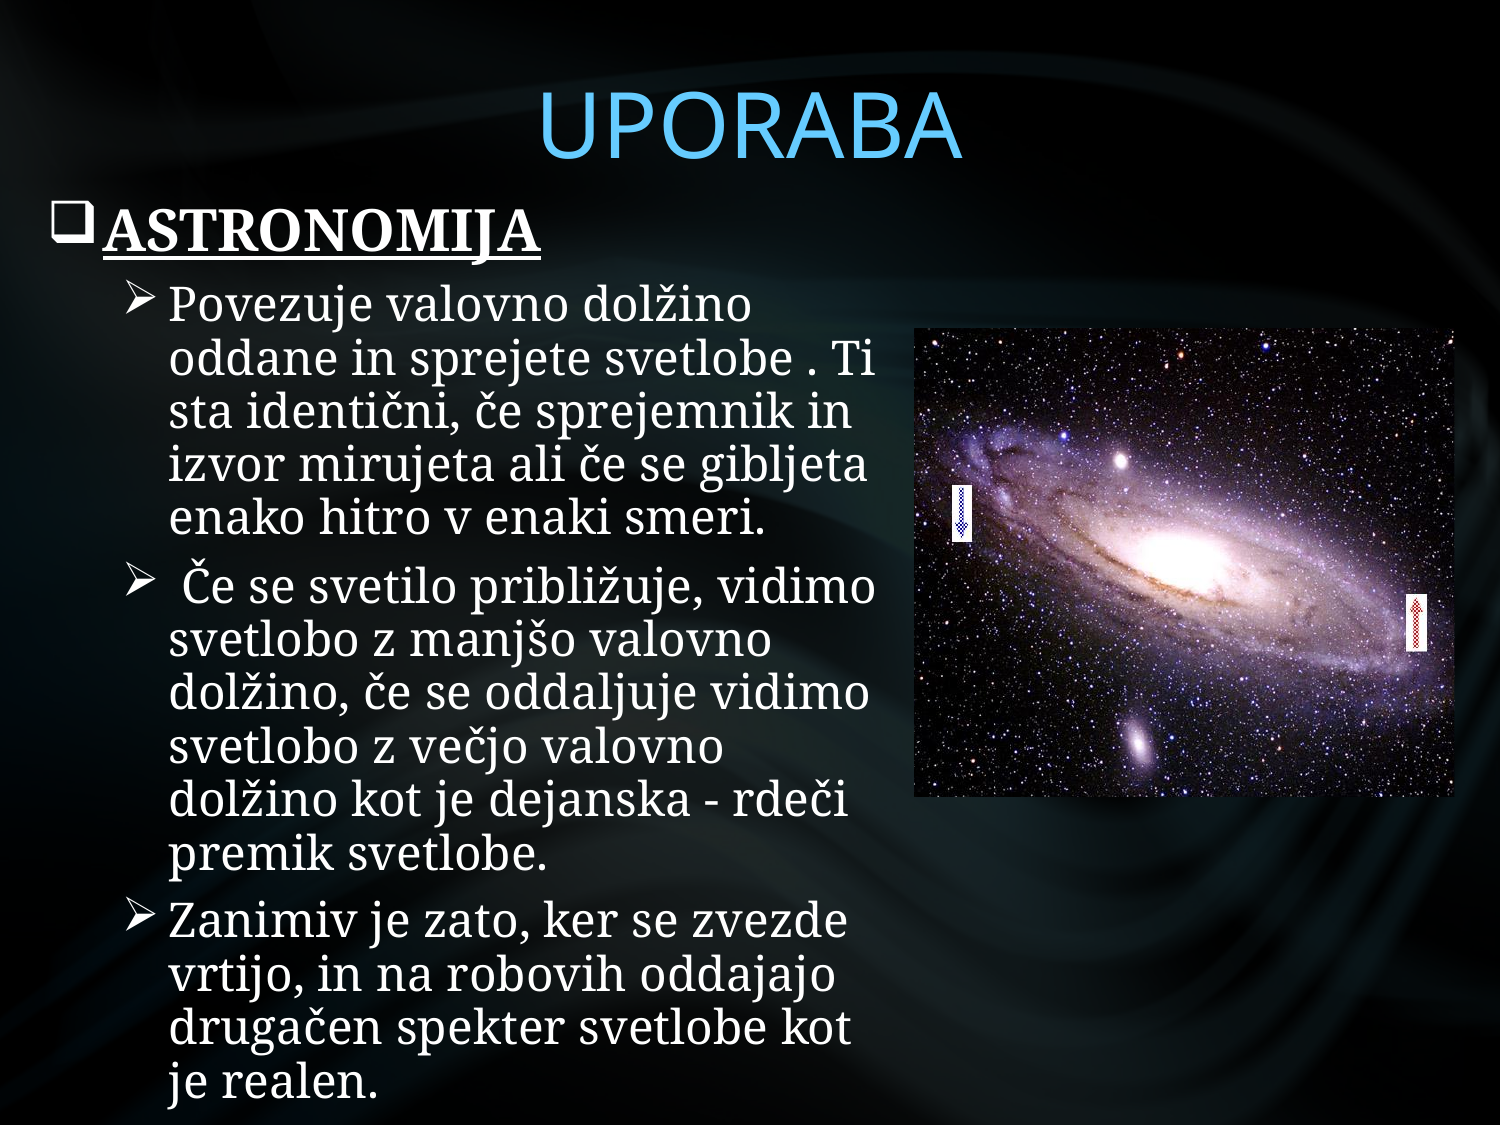

# UPORABA
ASTRONOMIJA
Povezuje valovno dolžino oddane in sprejete svetlobe . Ti sta identični, če sprejemnik in izvor mirujeta ali če se gibljeta enako hitro v enaki smeri.
 Če se svetilo približuje, vidimo svetlobo z manjšo valovno dolžino, če se oddaljuje vidimo svetlobo z večjo valovno dolžino kot je dejanska - rdeči premik svetlobe.
Zanimiv je zato, ker se zvezde vrtijo, in na robovih oddajajo drugačen spekter svetlobe kot je realen.